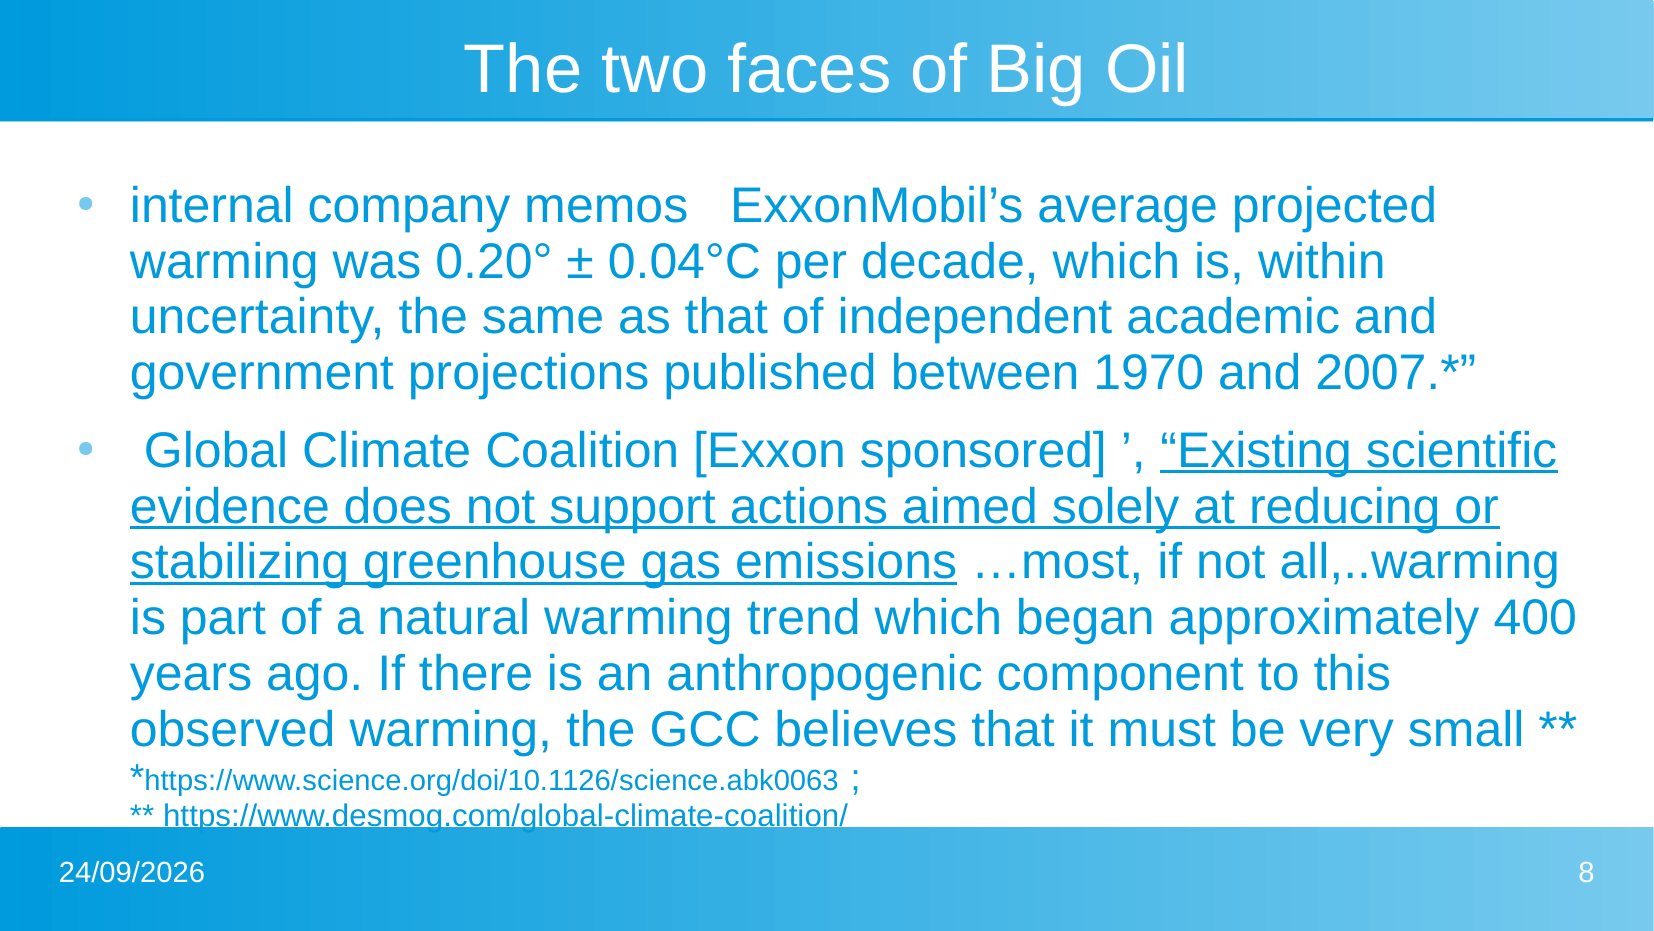

# The two faces of Big Oil
internal company memos ExxonMobil’s average projected warming was 0.20° ± 0.04°C per decade, which is, within uncertainty, the same as that of independent academic and government projections published between 1970 and 2007.*”
 Global Climate Coalition [Exxon sponsored] ’, “Existing scientific evidence does not support actions aimed solely at reducing or stabilizing greenhouse gas emissions …most, if not all,..warming is part of a natural warming trend which began approximately 400 years ago. If there is an anthropogenic component to this observed warming, the GCC believes that it must be very small **
*https://www.science.org/doi/10.1126/science.abk0063 ;
** https://www.desmog.com/global-climate-coalition/
8